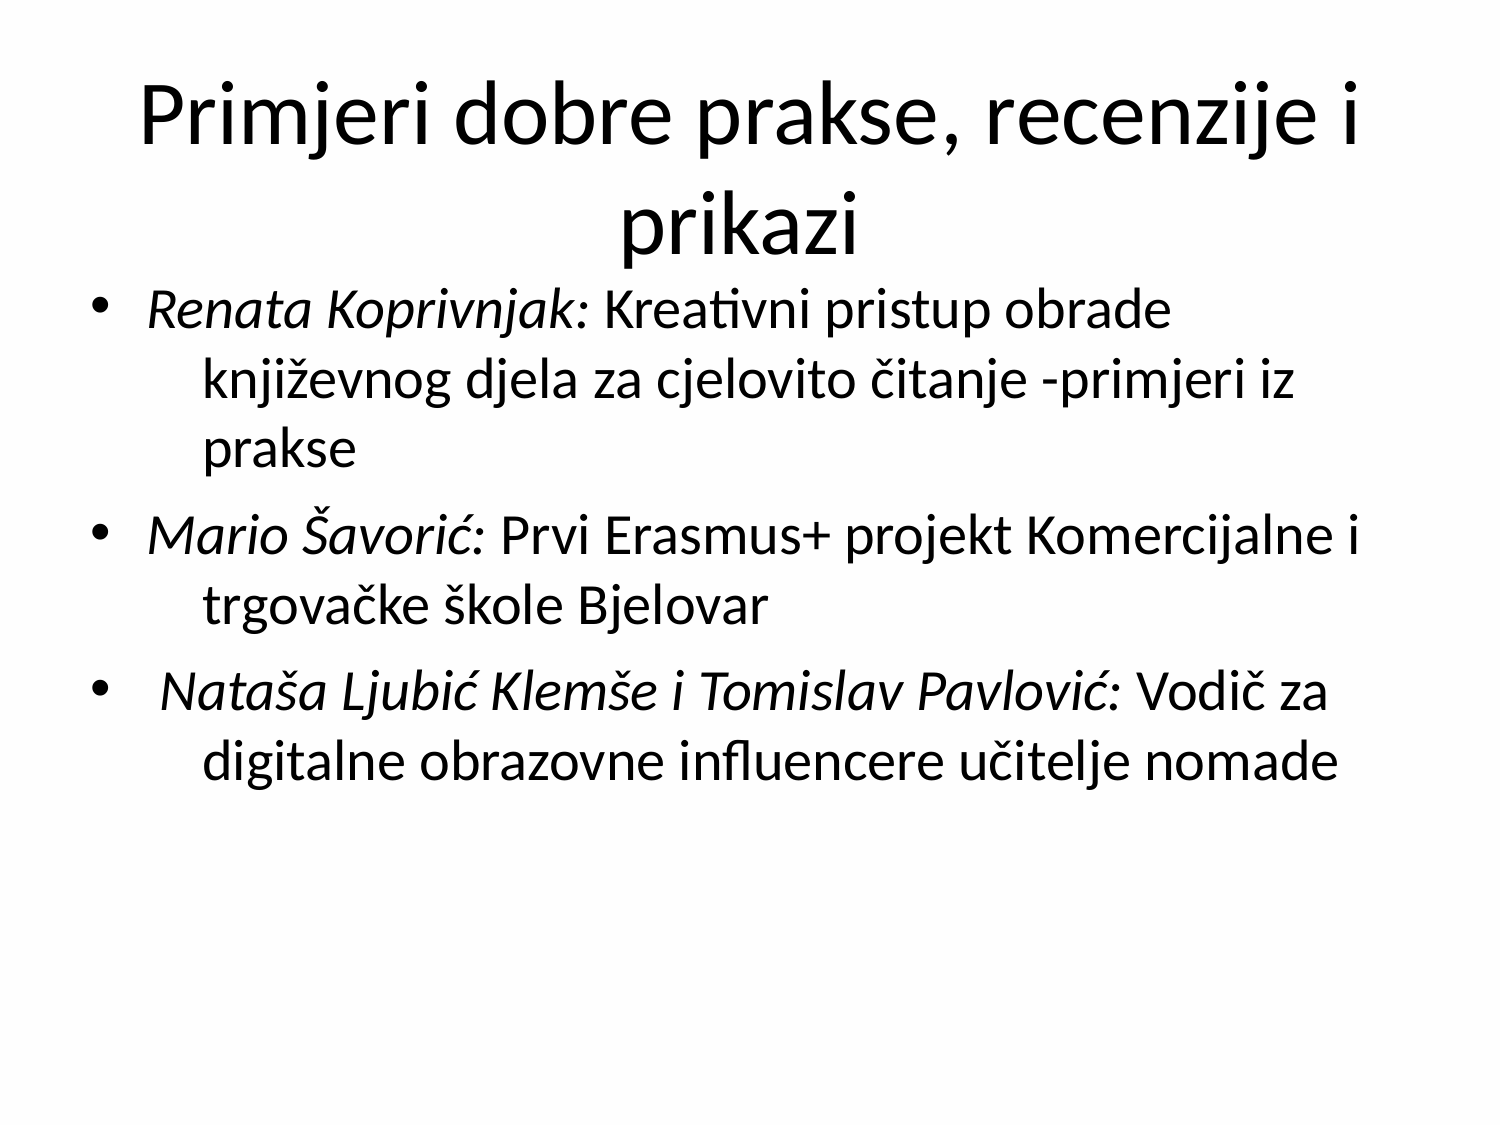

# Primjeri dobre prakse, recenzije i prikazi
Renata Koprivnjak: Kreativni pristup obrade književnog djela za cjelovito čitanje -primjeri iz prakse
Mario Šavorić: Prvi Erasmus+ projekt Komercijalne i trgovačke škole Bjelovar
 Nataša Ljubić Klemše i Tomislav Pavlović: Vodič za digitalne obrazovne influencere učitelje nomade